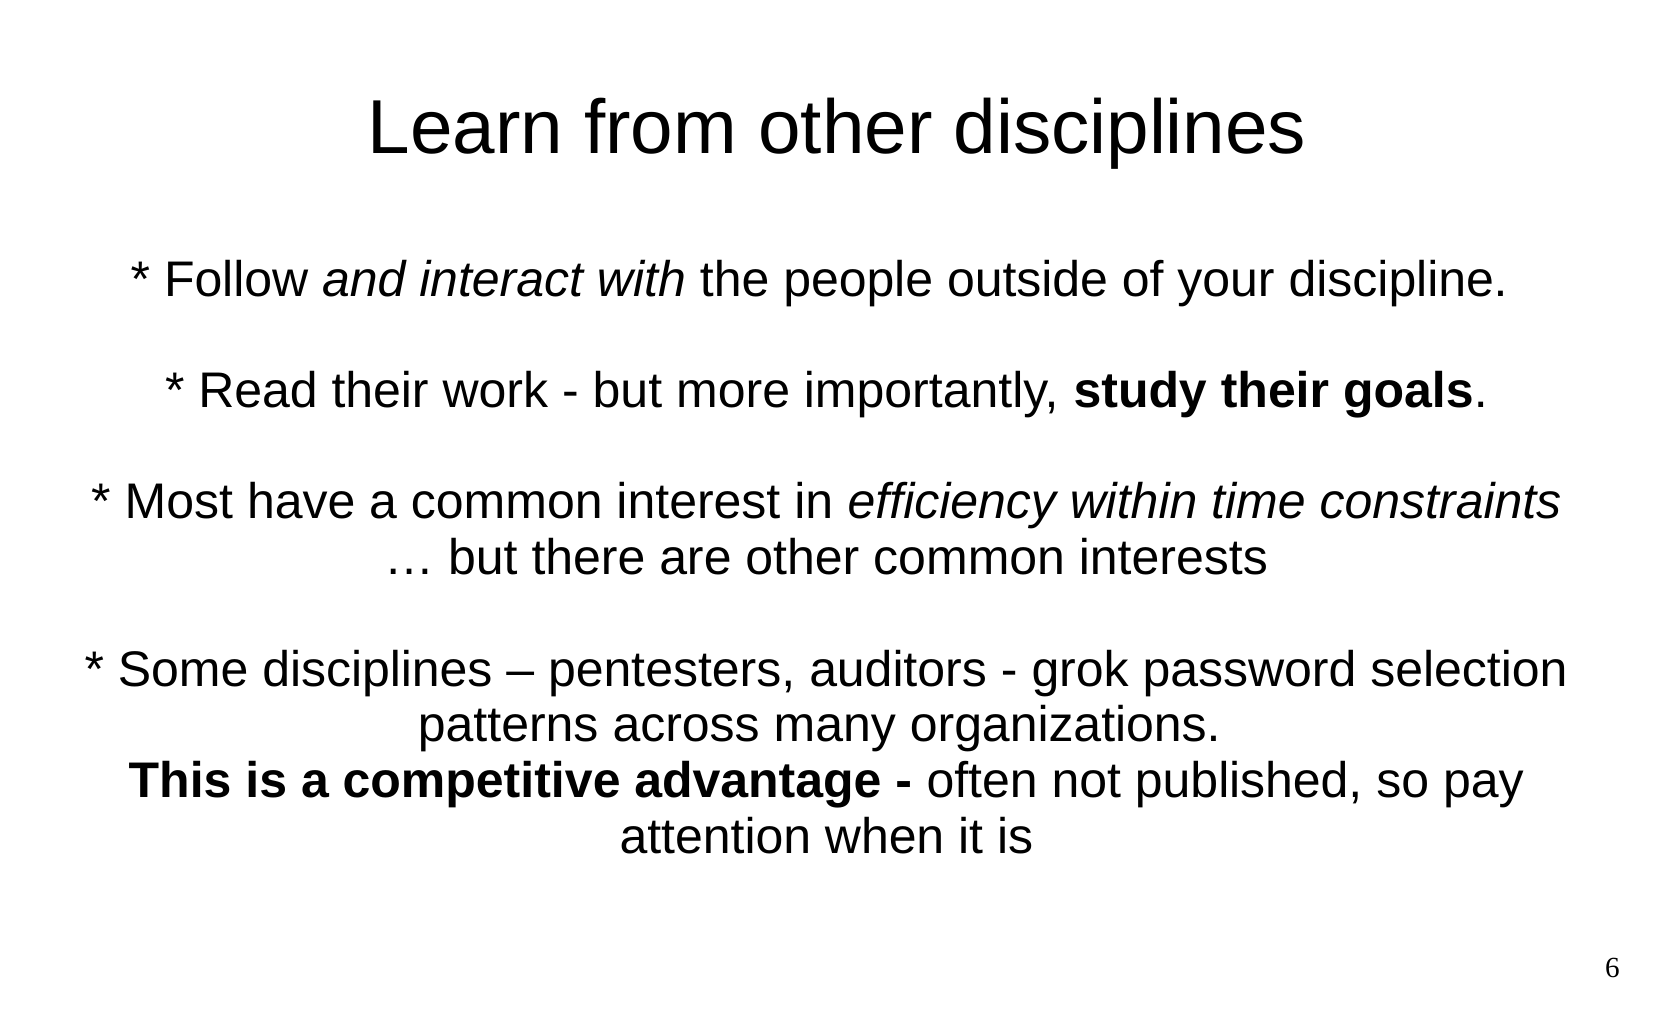

# Learn from other disciplines
* Follow and interact with the people outside of your discipline.
* Read their work - but more importantly, study their goals.
* Most have a common interest in efficiency within time constraints
… but there are other common interests
* Some disciplines – pentesters, auditors - grok password selection patterns across many organizations.
This is a competitive advantage - often not published, so pay attention when it is